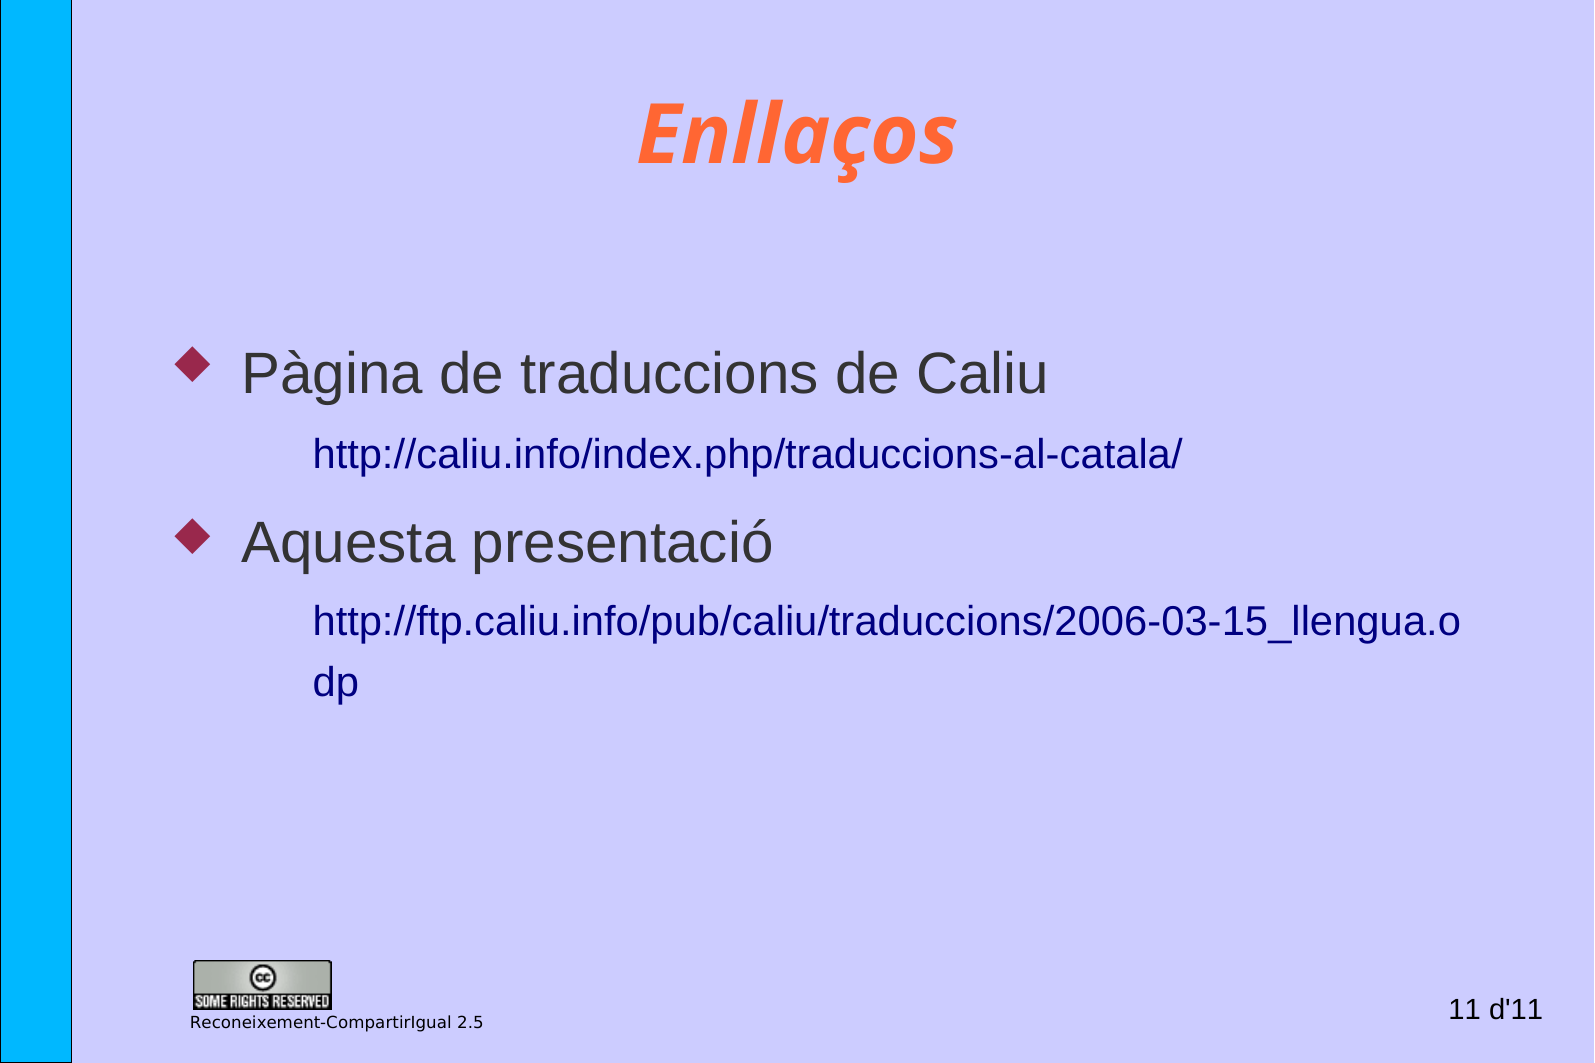

# Enllaços
Pàgina de traduccions de Caliu http://caliu.info/index.php/traduccions-al-catala/
Aquesta presentació http://ftp.caliu.info/pub/caliu/traduccions/2006-03-15_llengua.odp
11 d'11
Reconeixement-CompartirIgual 2.5